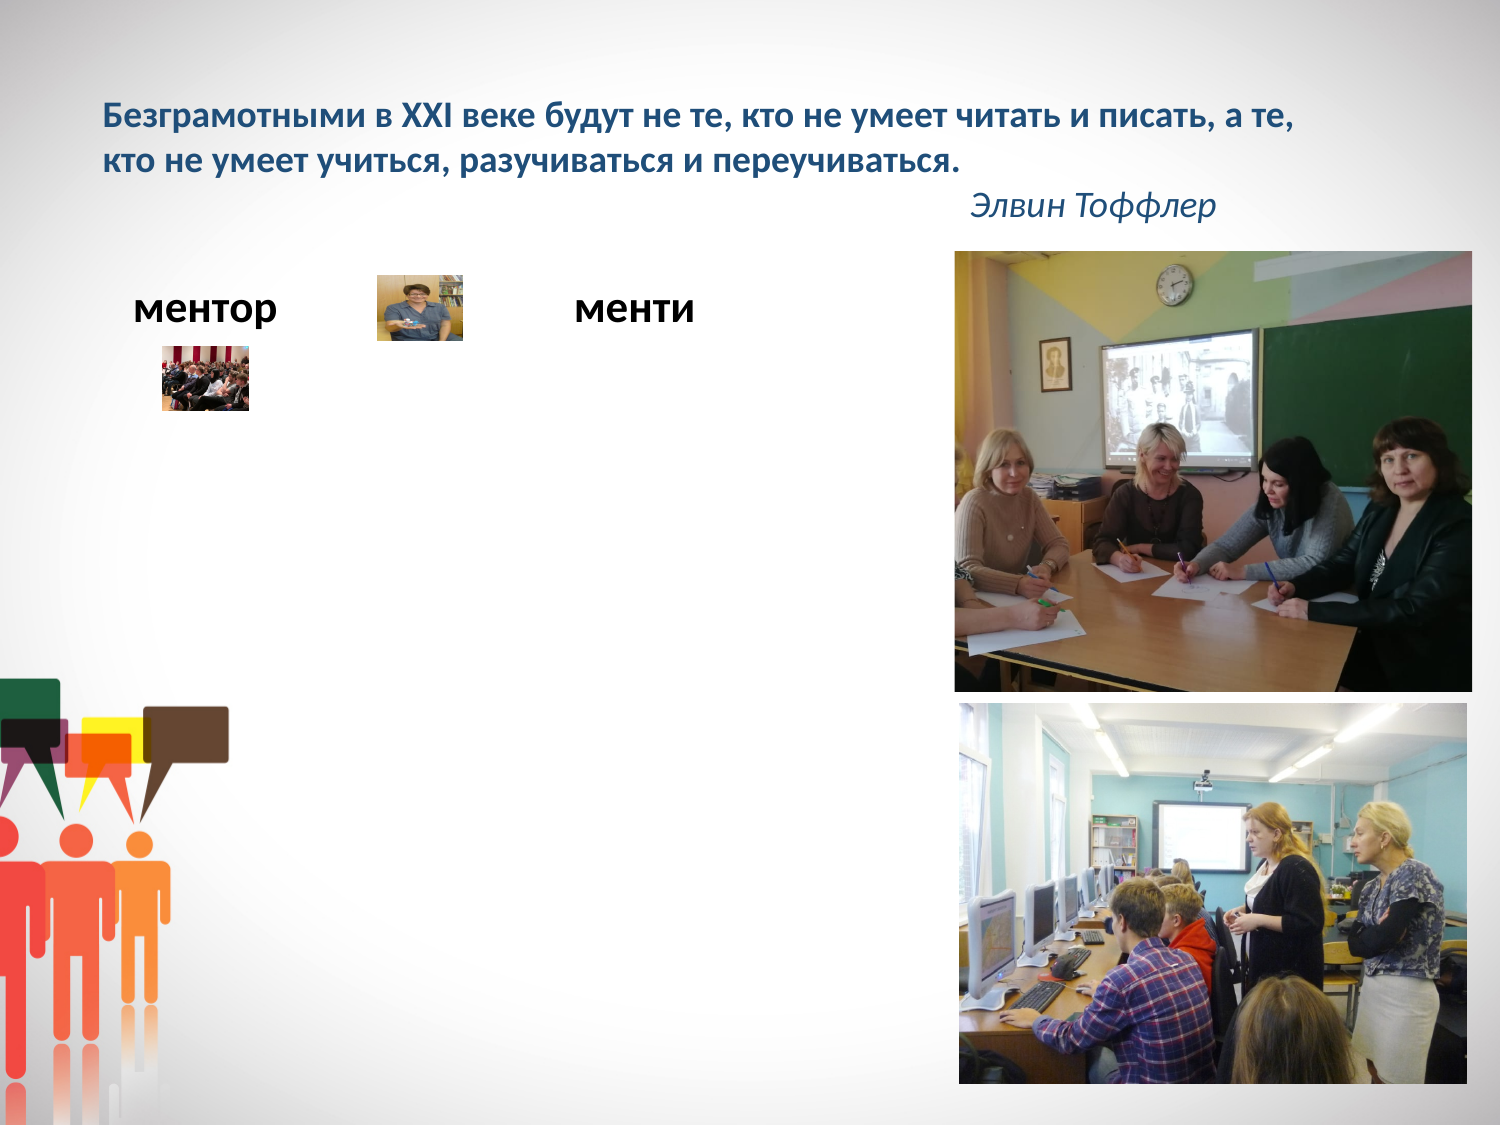

Безграмотными в XXI веке будут не те, кто не умеет читать и писать, а те,
кто не умеет учиться, разучиваться и переучиваться.
 Элвин Тоффлер
# ментор
менти